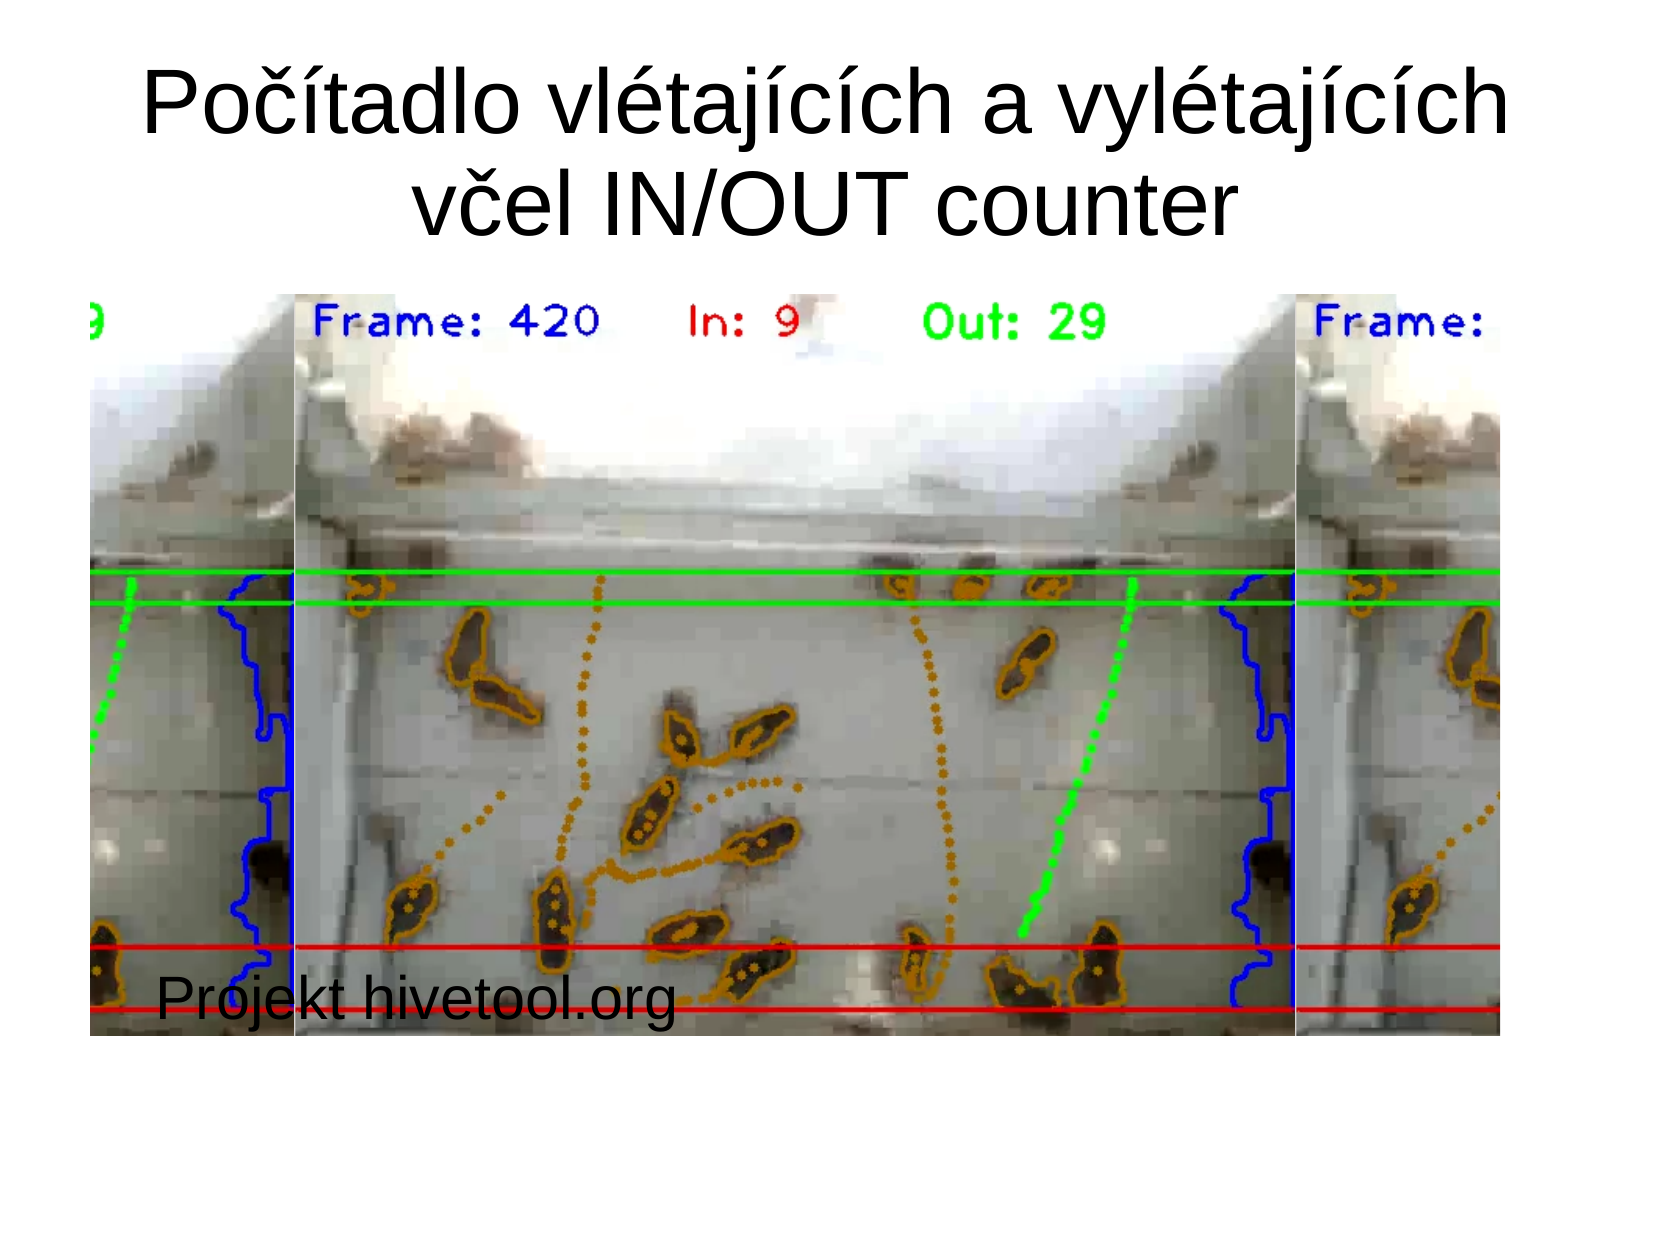

# Počítadlo vlétajících a vylétajících včel IN/OUT counter
Projekt hivetool.org